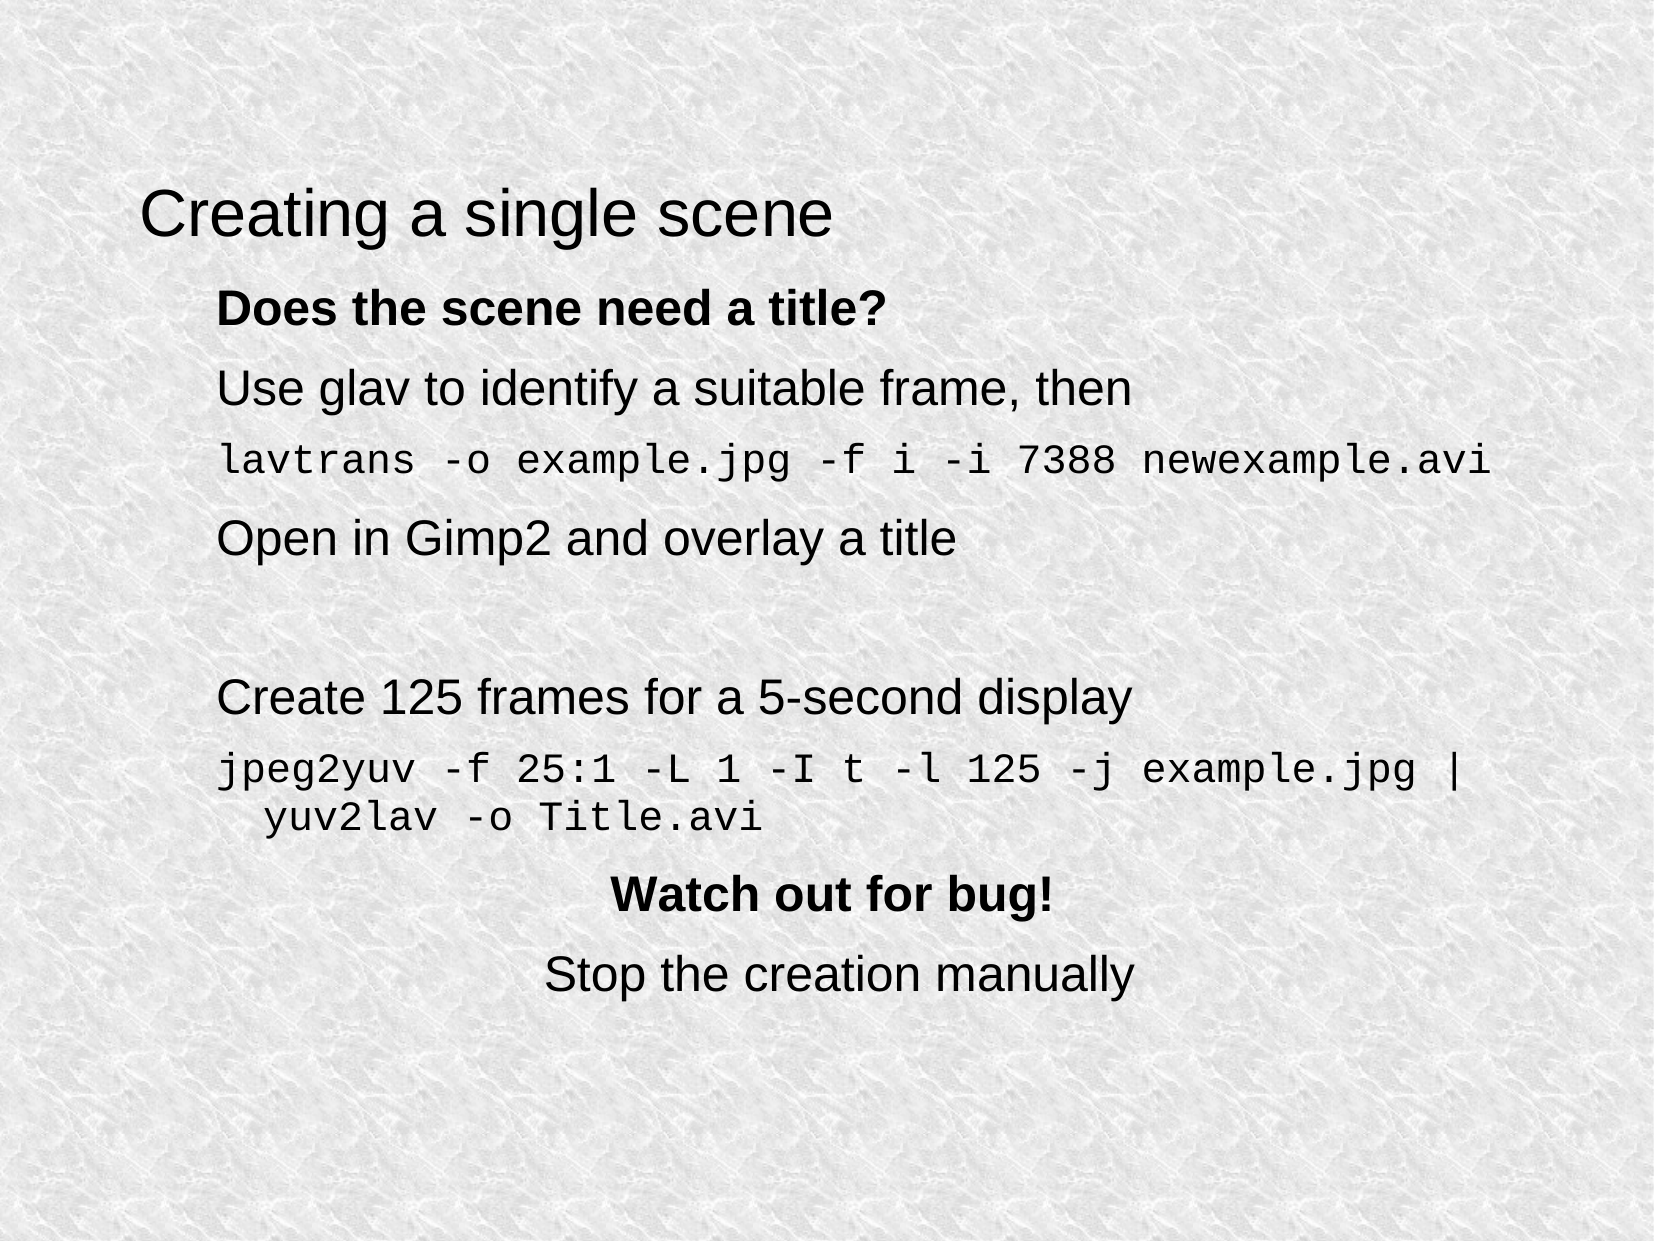

# Creating a single scene
Does the scene need a title?
Use glav to identify a suitable frame, then
lavtrans -o example.jpg -f i -i 7388 newexample.avi
Open in Gimp2 and overlay a title
Create 125 frames for a 5-second display
jpeg2yuv -f 25:1 -L 1 -I t -l 125 -j example.jpg | yuv2lav -o Title.avi
Watch out for bug!
Stop the creation manually